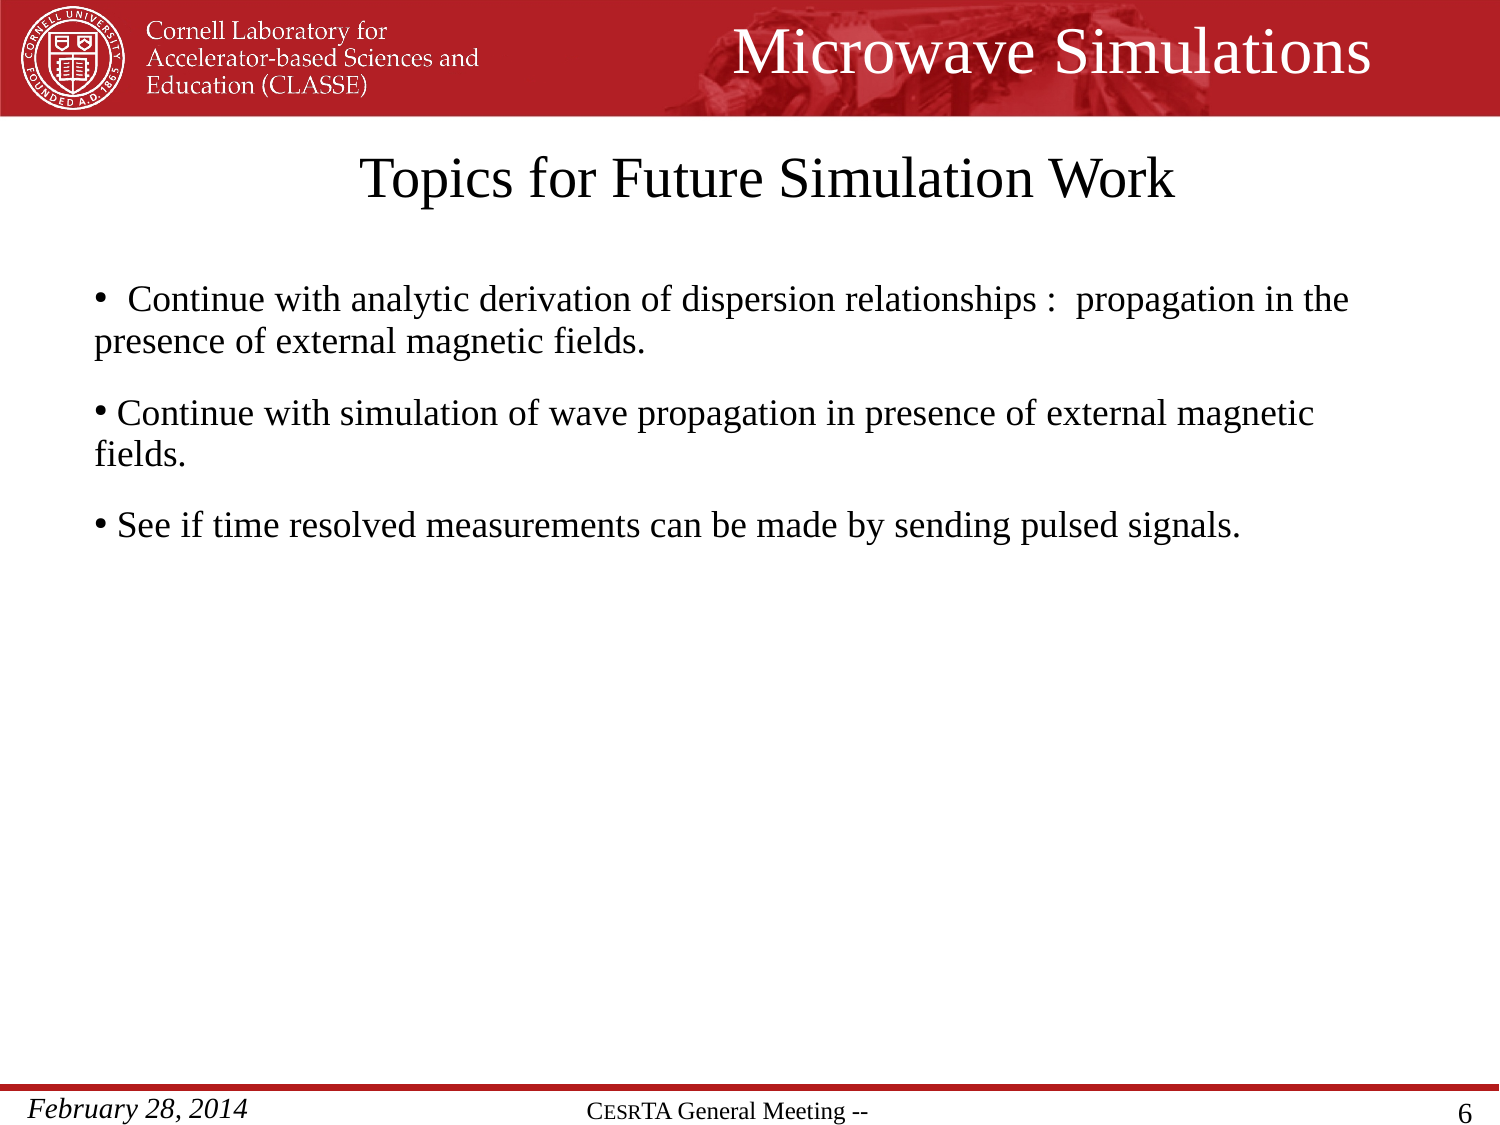

Microwave Simulations
#
Topics for Future Simulation Work
 Continue with analytic derivation of dispersion relationships : propagation in the presence of external magnetic fields.
 Continue with simulation of wave propagation in presence of external magnetic fields.
 See if time resolved measurements can be made by sending pulsed signals.
January 3, 2014